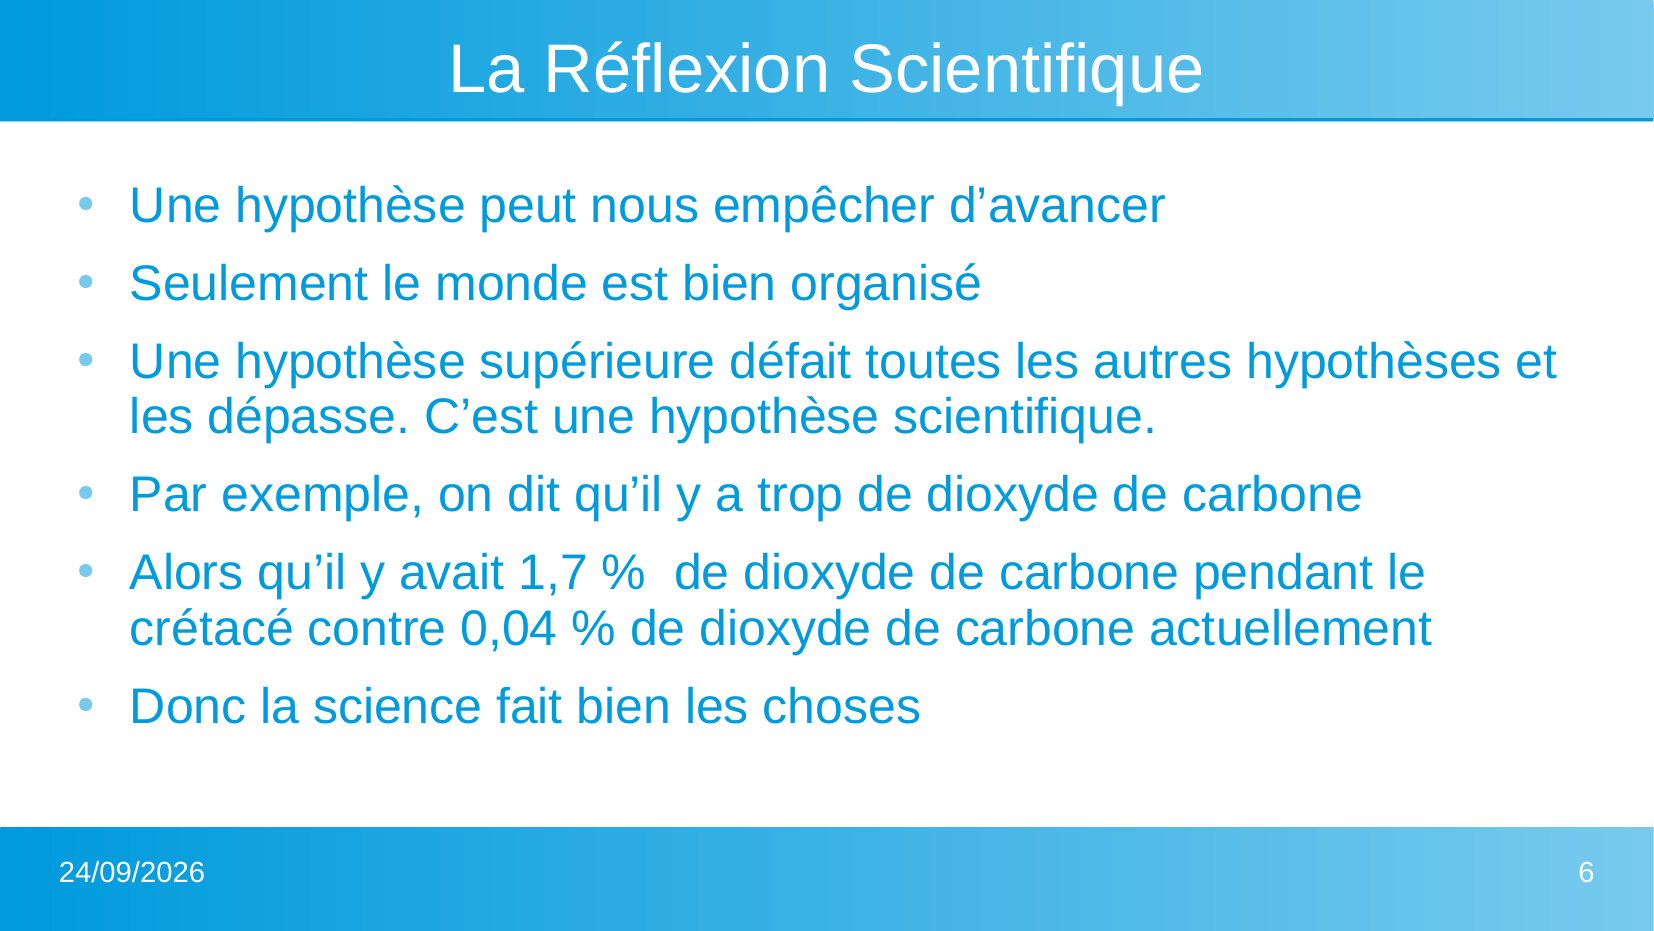

# La Réflexion Scientifique
Une hypothèse peut nous empêcher d’avancer
Seulement le monde est bien organisé
Une hypothèse supérieure défait toutes les autres hypothèses et les dépasse. C’est une hypothèse scientifique.
Par exemple, on dit qu’il y a trop de dioxyde de carbone
Alors qu’il y avait 1,7 % de dioxyde de carbone pendant le crétacé contre 0,04 % de dioxyde de carbone actuellement
Donc la science fait bien les choses
6